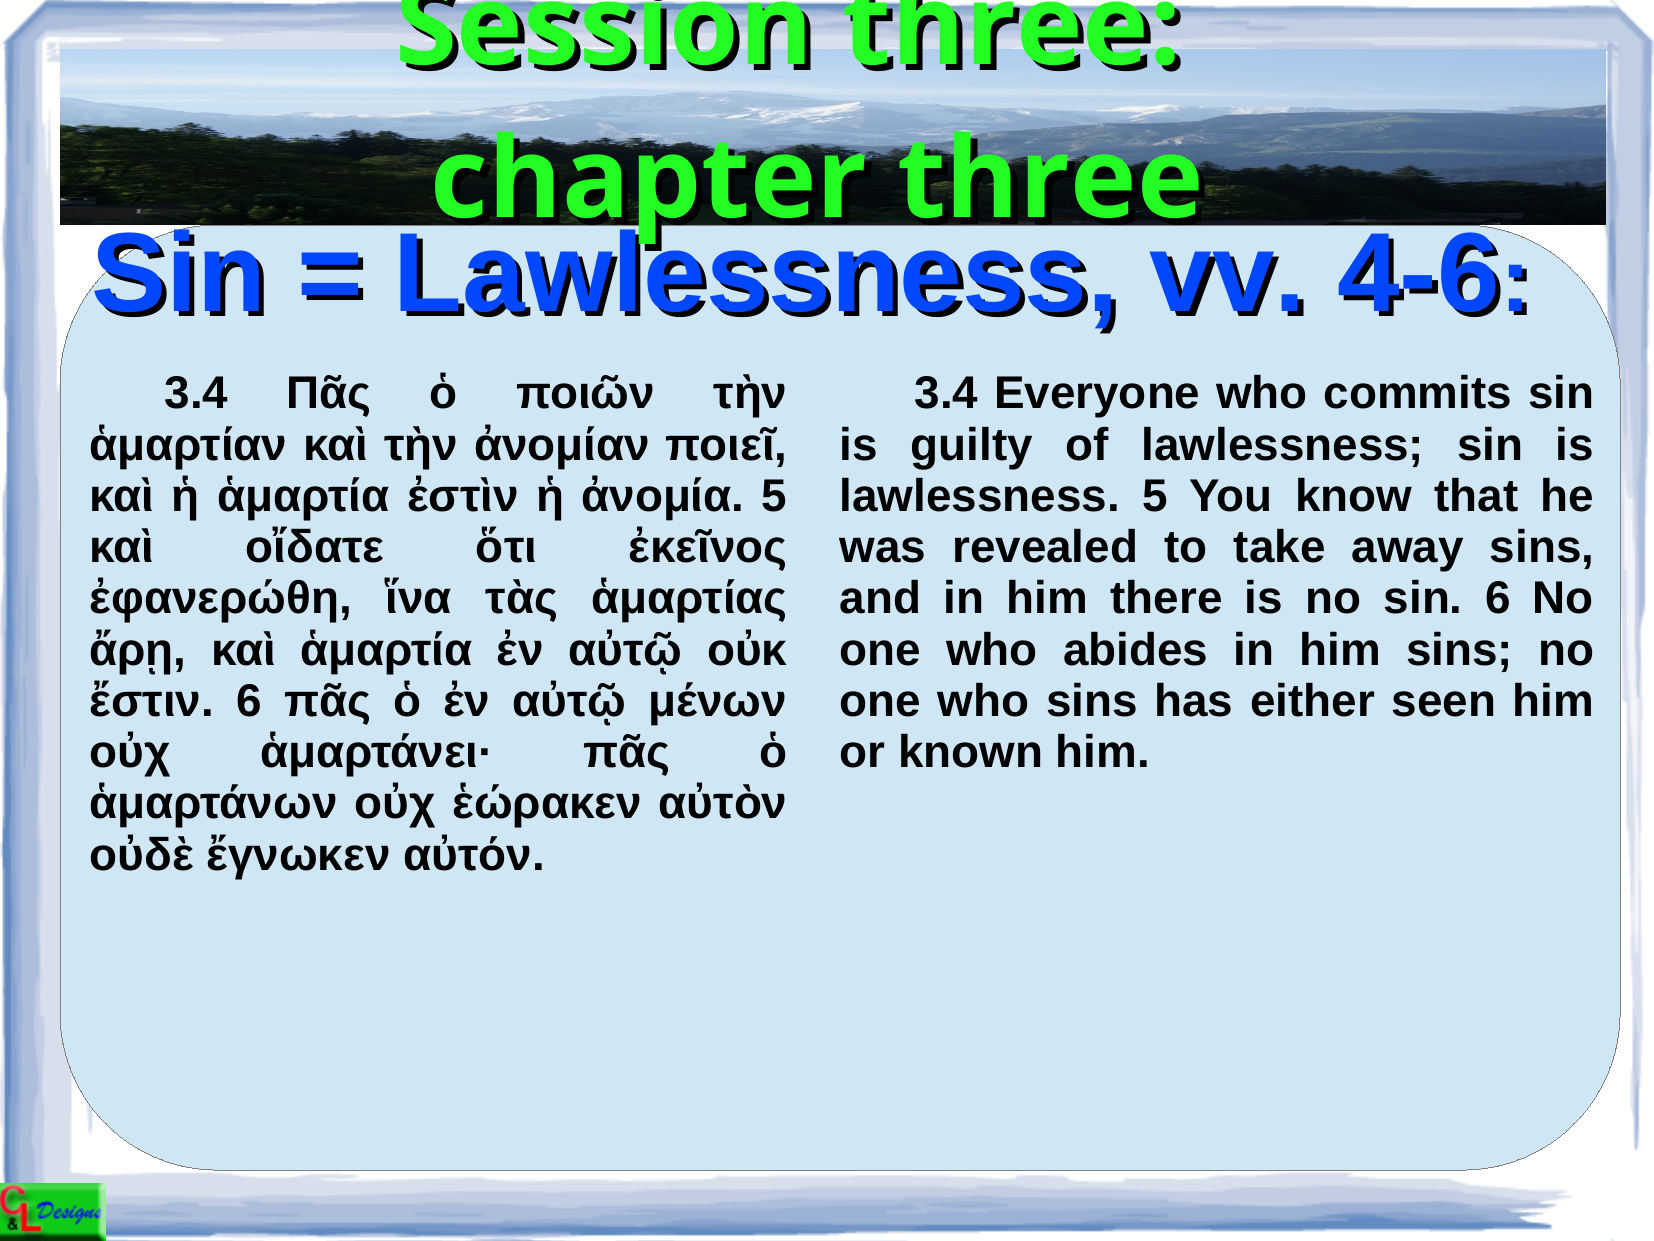

Session three: chapter three
# Sin = Lawlessness, vv. 4-6:
	3.4 Πᾶς ὁ ποιῶν τὴν ἁμαρτίαν καὶ τὴν ἀνομίαν ποιεῖ, καὶ ἡ ἁμαρτία ἐστὶν ἡ ἀνομία. 5 καὶ οἴδατε ὅτι ἐκεῖνος ἐφανερώθη, ἵνα τὰς ἁμαρτίας ἄρῃ, καὶ ἁμαρτία ἐν αὐτῷ οὐκ ἔστιν. 6 πᾶς ὁ ἐν αὐτῷ μένων οὐχ ἁμαρτάνει· πᾶς ὁ ἁμαρτάνων οὐχ ἑώρακεν αὐτὸν οὐδὲ ἔγνωκεν αὐτόν.
	3.4 Everyone who commits sin is guilty of lawlessness; sin is lawlessness. 5 You know that he was revealed to take away sins, and in him there is no sin. 6 No one who abides in him sins; no one who sins has either seen him or known him.